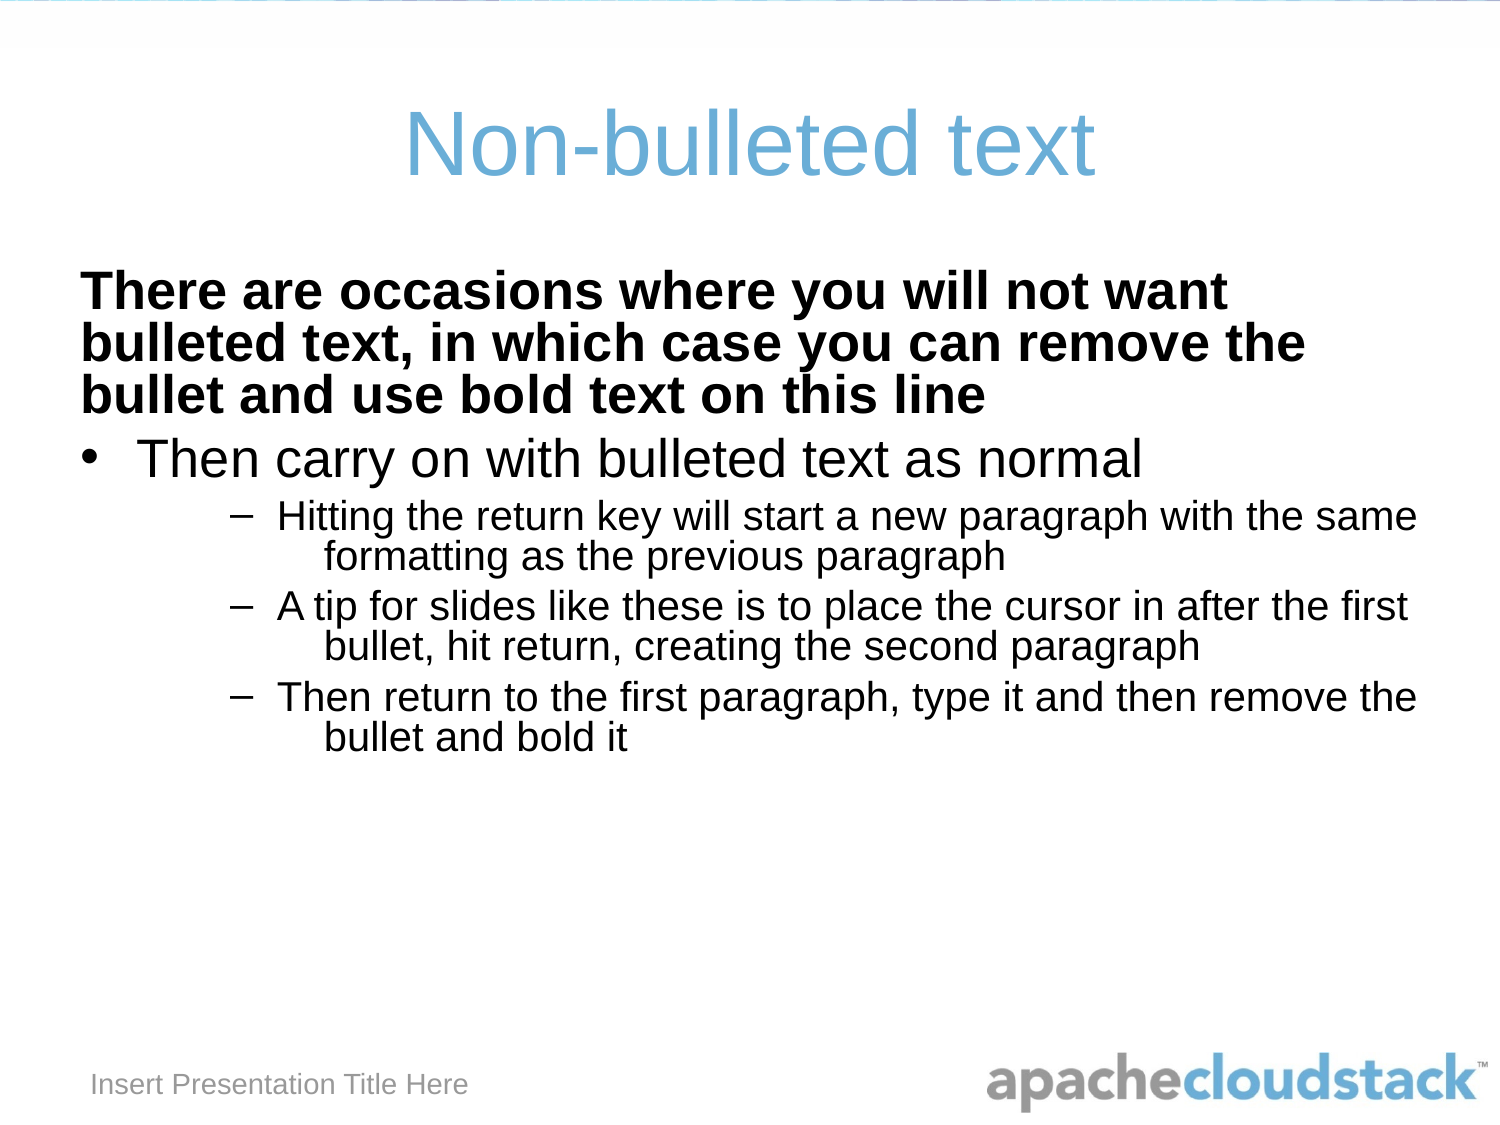

# Non-bulleted text
There are occasions where you will not want bulleted text, in which case you can remove the bullet and use bold text on this line
Then carry on with bulleted text as normal
Hitting the return key will start a new paragraph with the same formatting as the previous paragraph
A tip for slides like these is to place the cursor in after the first bullet, hit return, creating the second paragraph
Then return to the first paragraph, type it and then remove the bullet and bold it
Insert Presentation Title Here